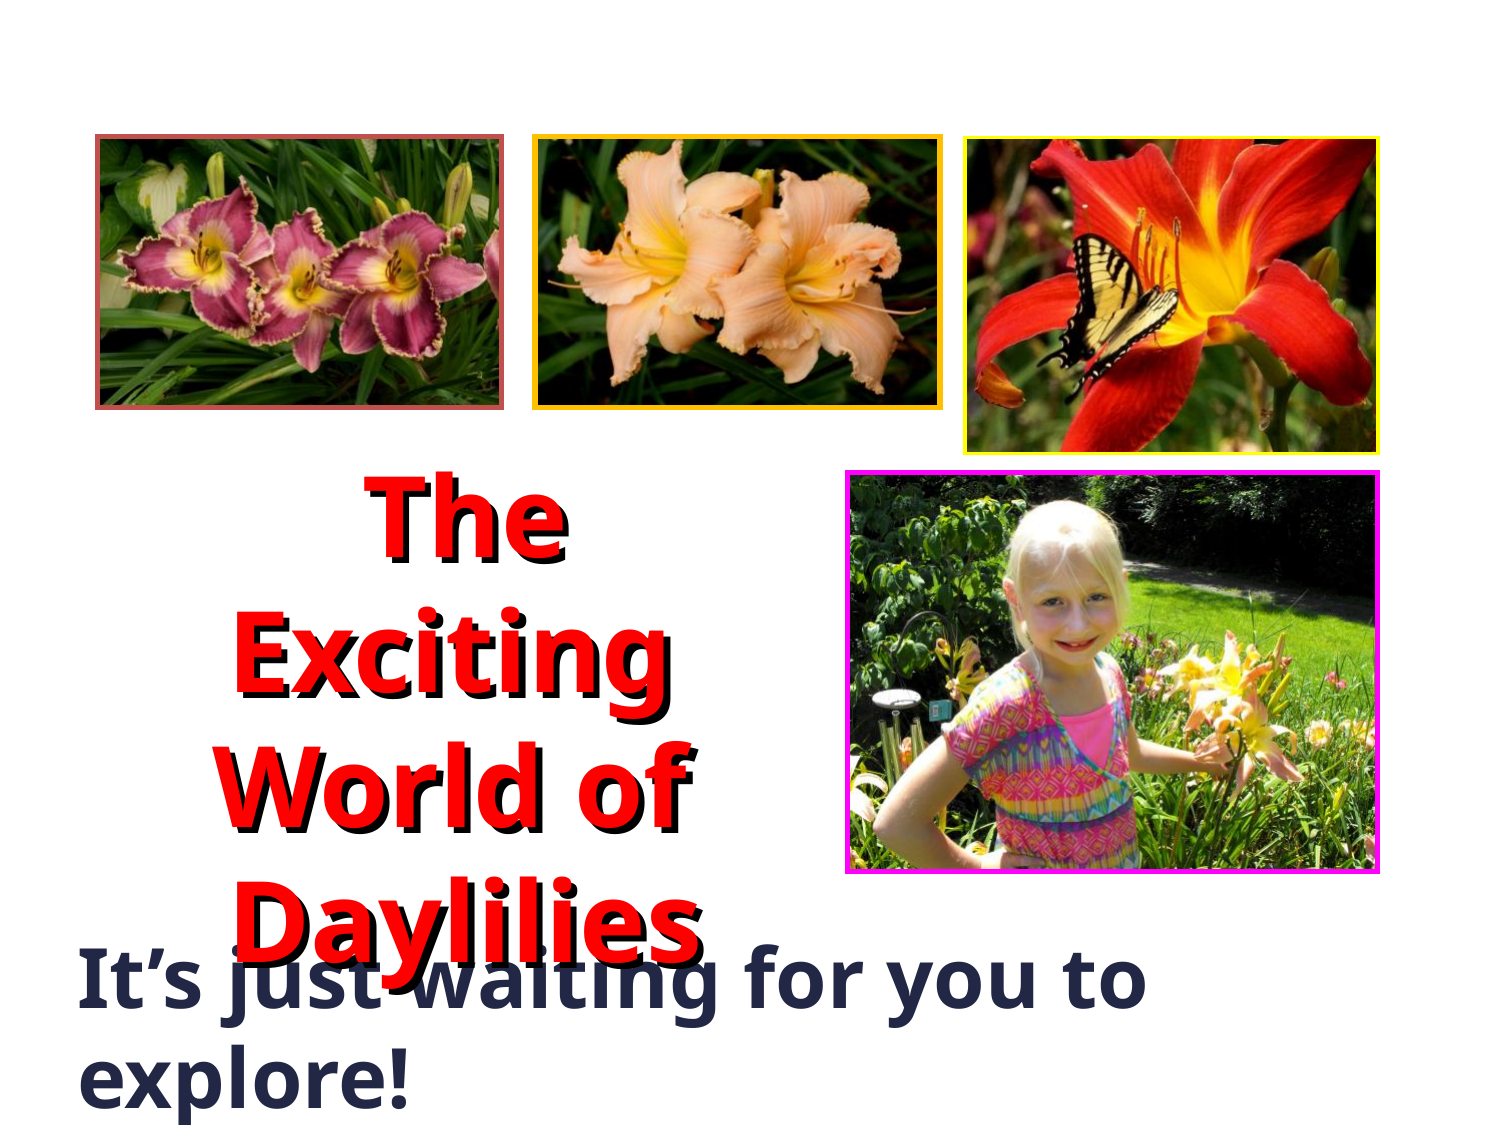

The Exciting
World of
Daylilies
# It’s just waiting for you to explore!